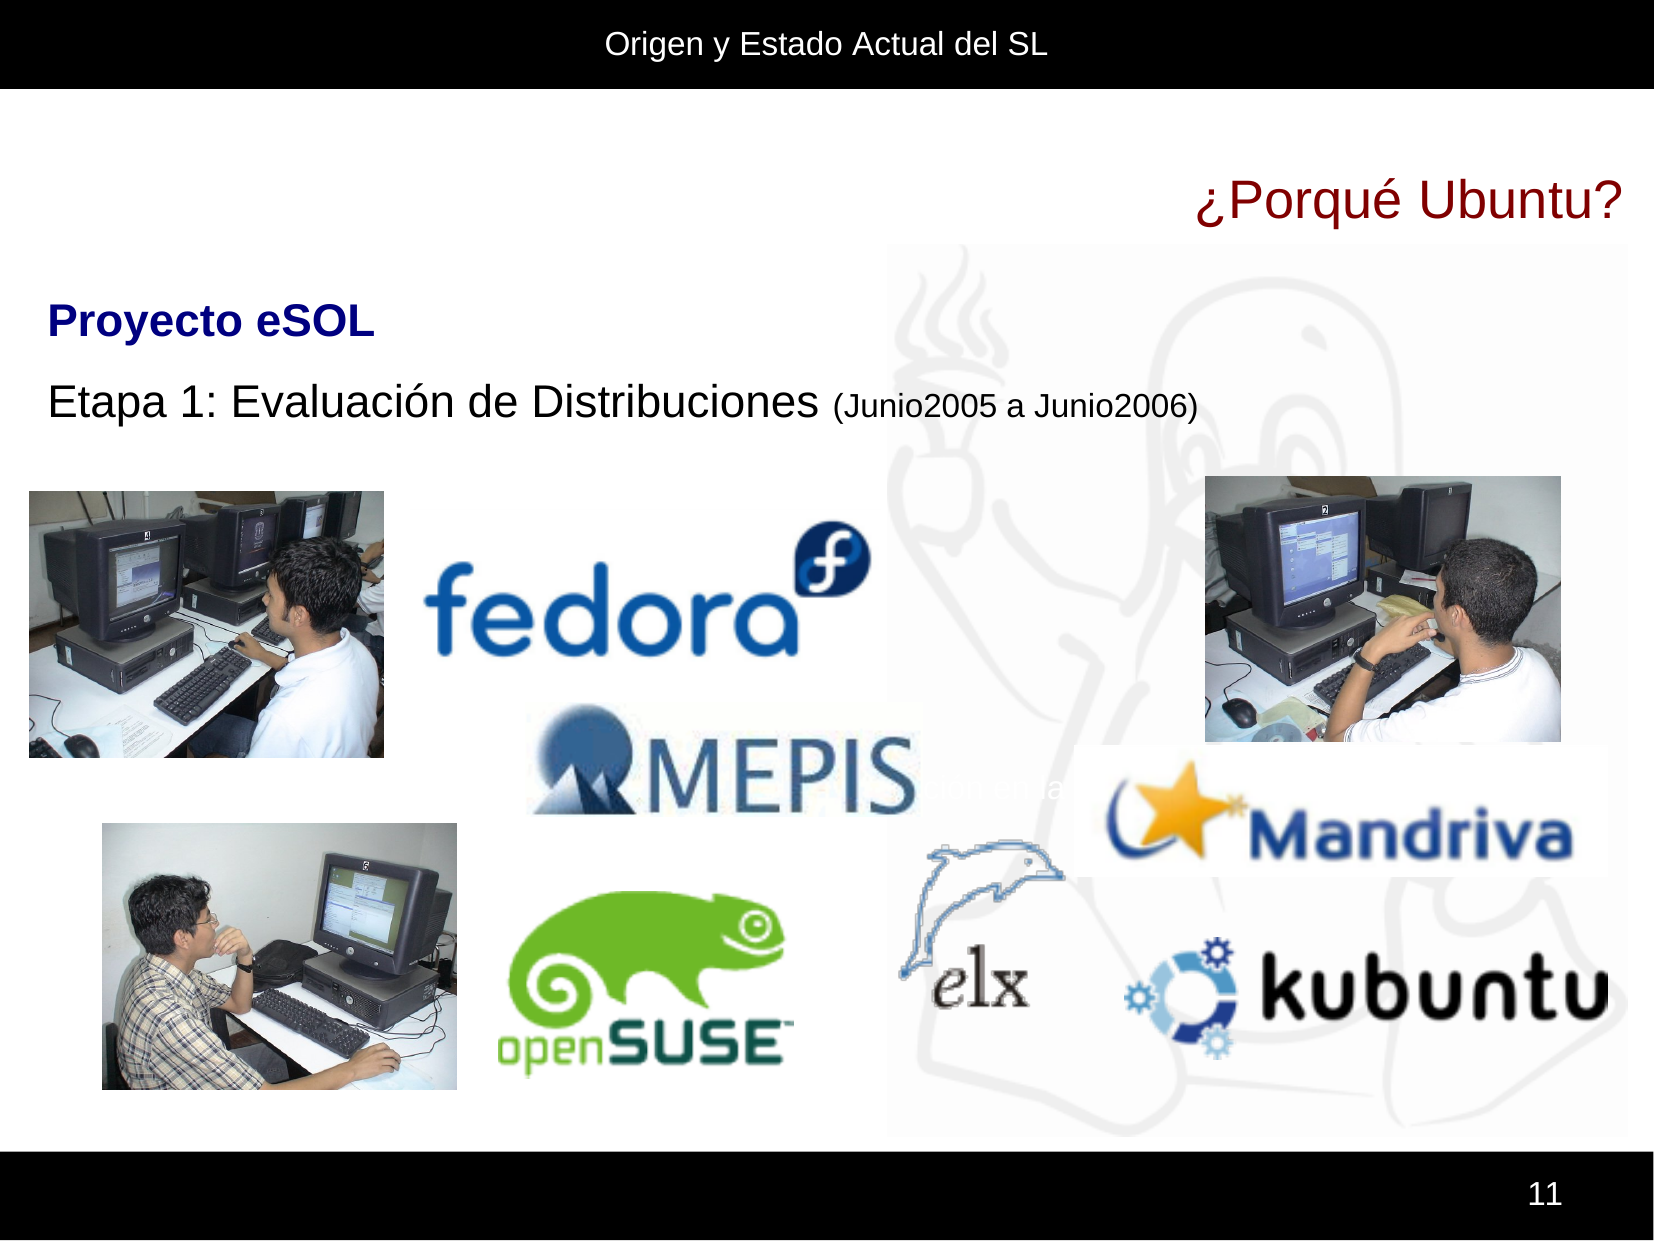

Origen y Estado Actual del SL
# ¿Porqué Ubuntu?
Proyecto eSOL
Etapa 1: Evaluación de Distribuciones (Junio2005 a Junio2006)